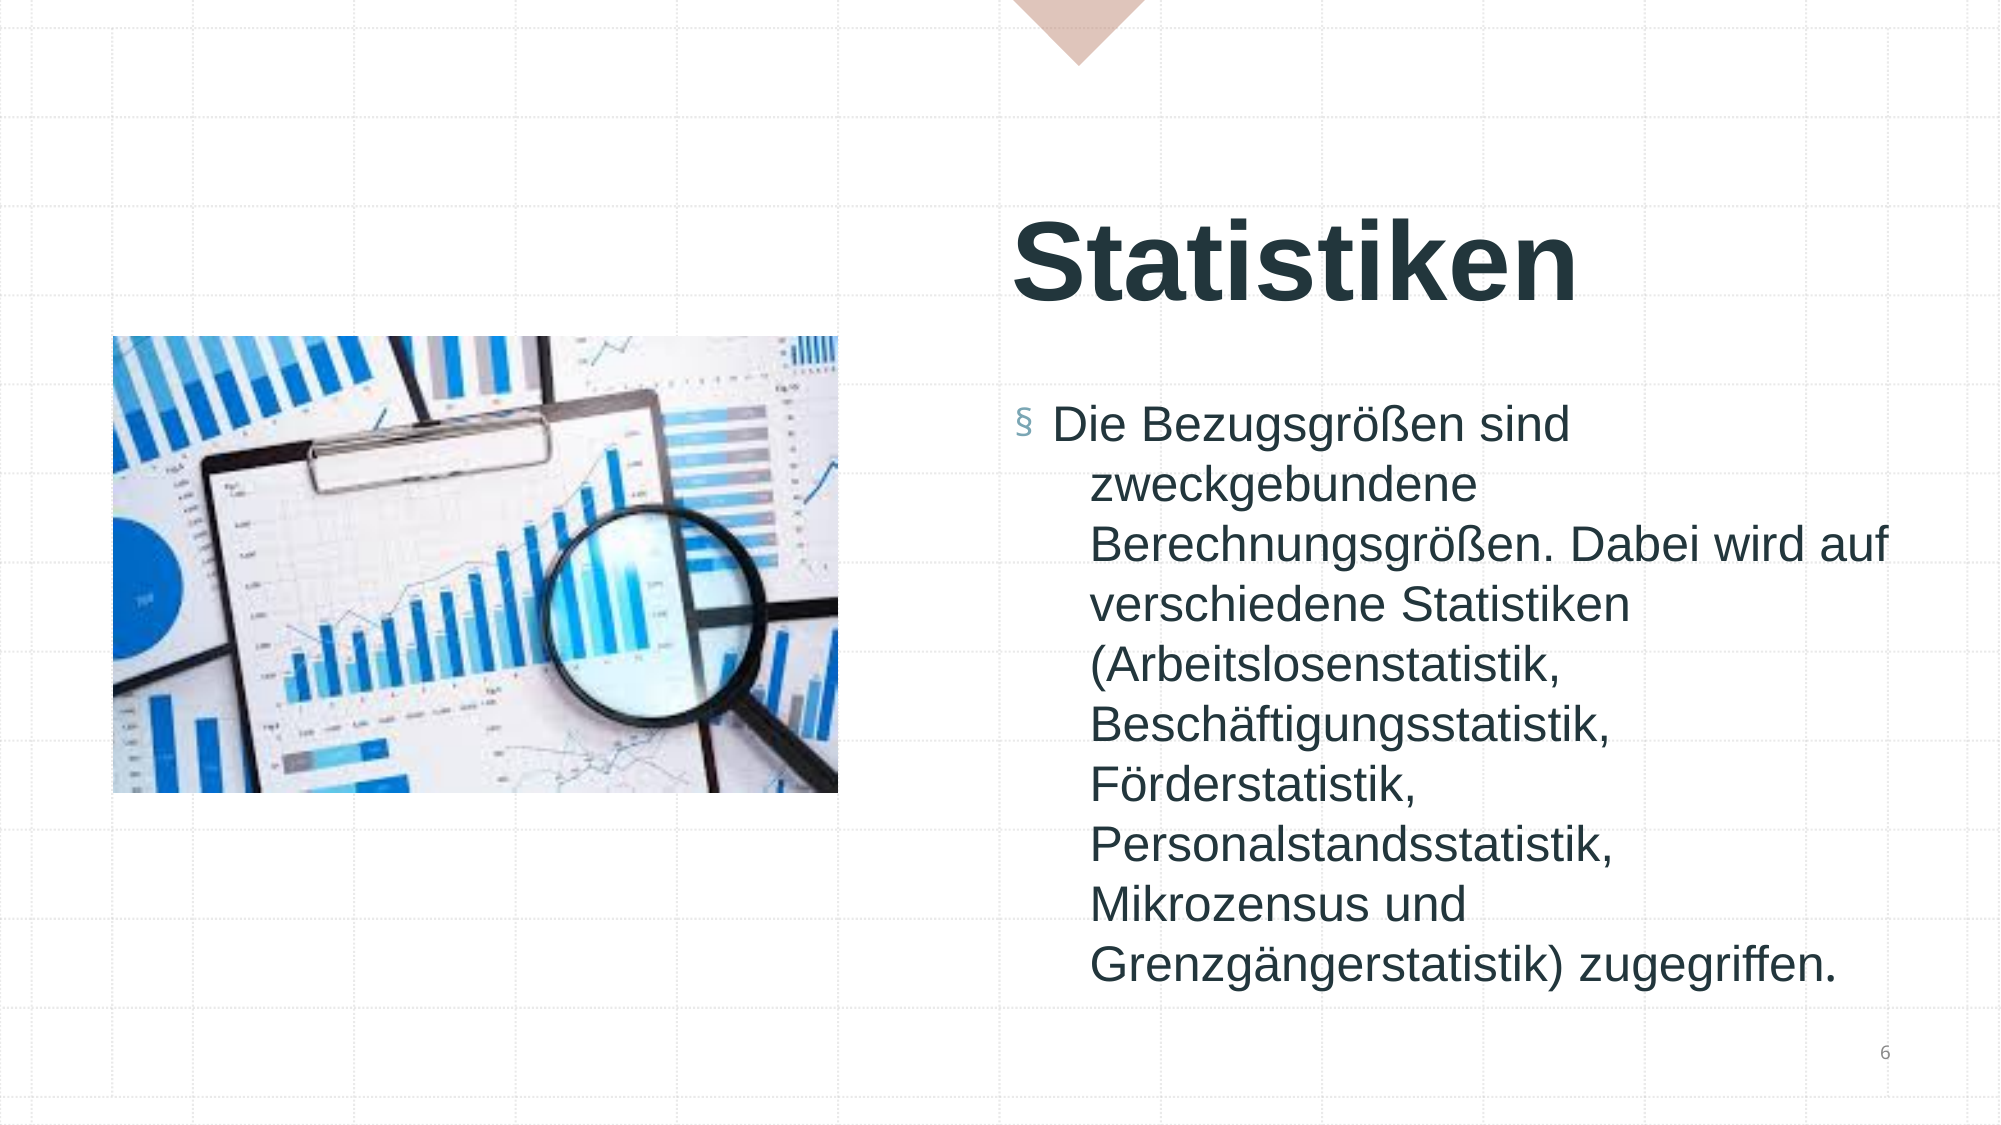

# Statistiken
Die Bezugsgrößen sind zweckgebundene Berechnungsgrößen. Dabei wird auf verschiedene Statistiken (Arbeitslosenstatistik, Beschäftigungsstatistik, Förderstatistik, Personalstandsstatistik, Mikrozensus und Grenzgängerstatistik) zugegriffen.